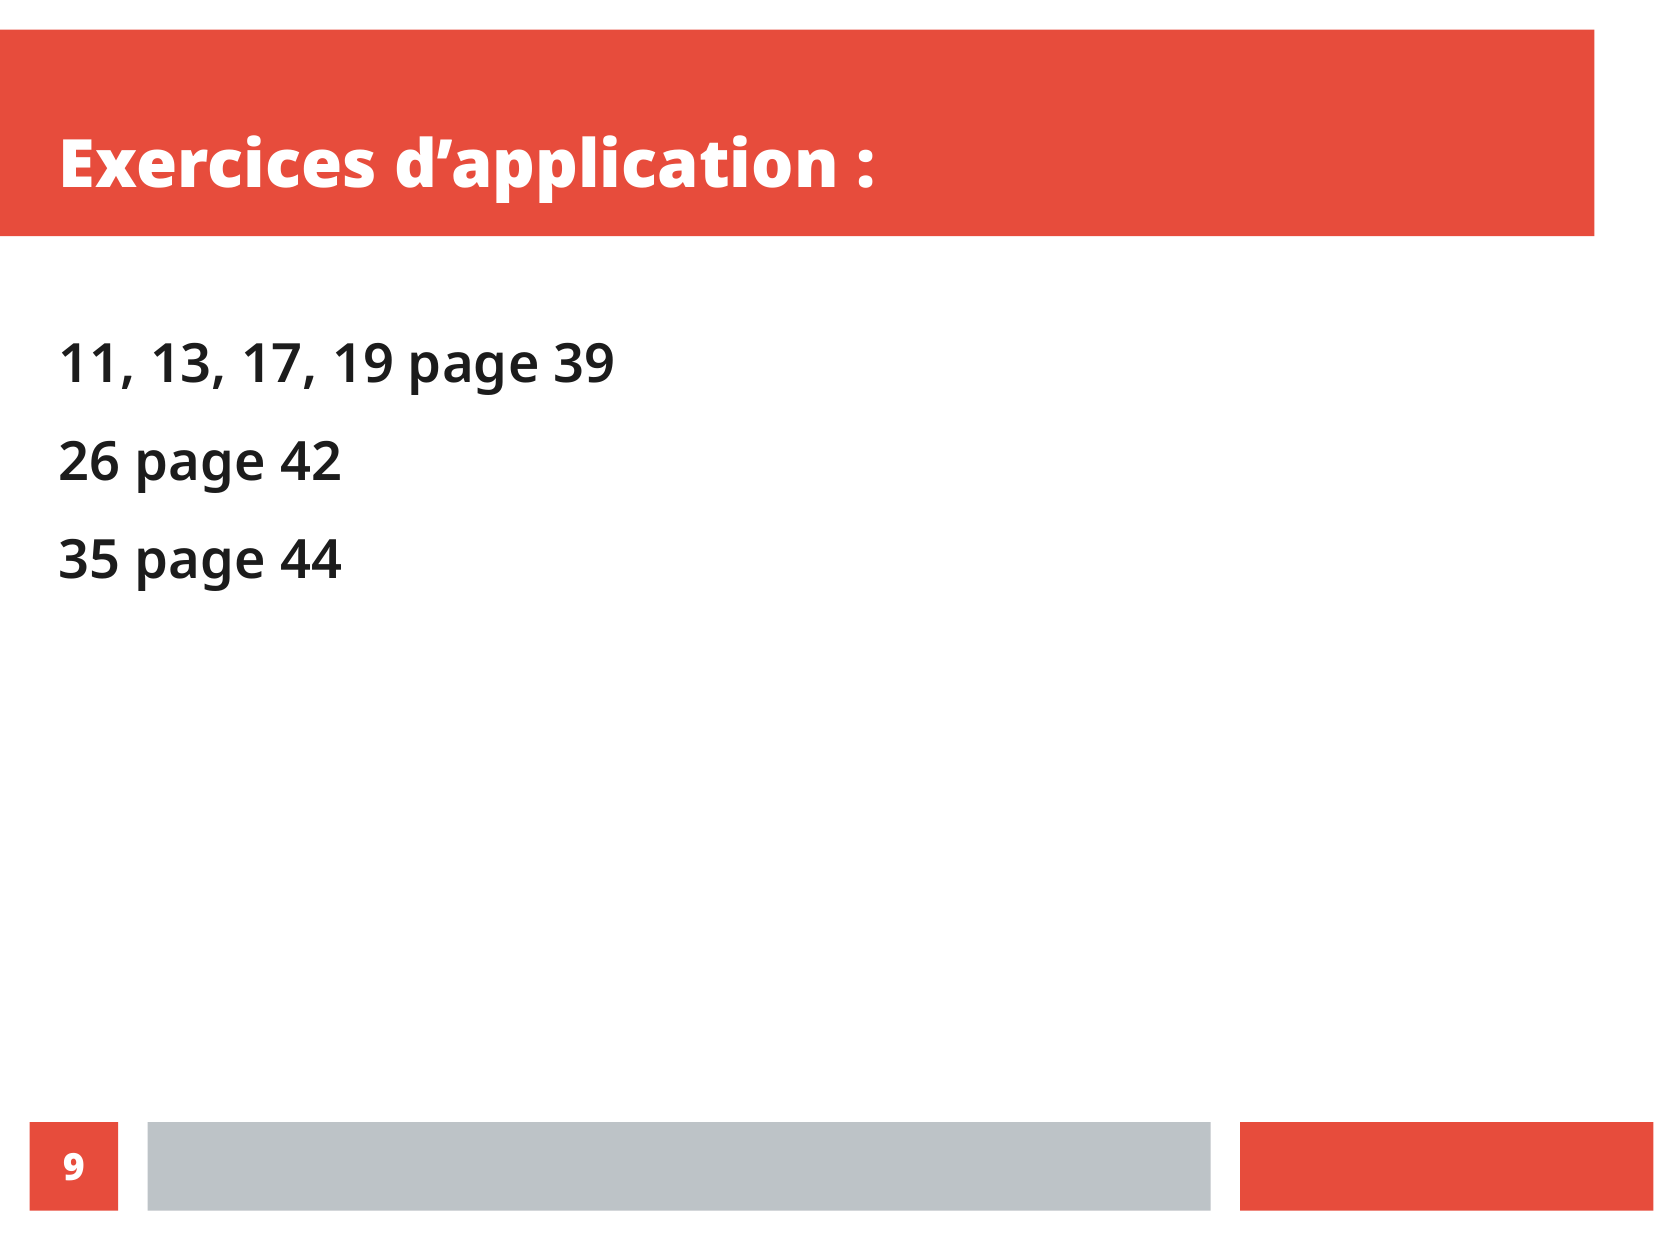

# Exercices d’application :
11, 13, 17, 19 page 39
26 page 42
35 page 44
9